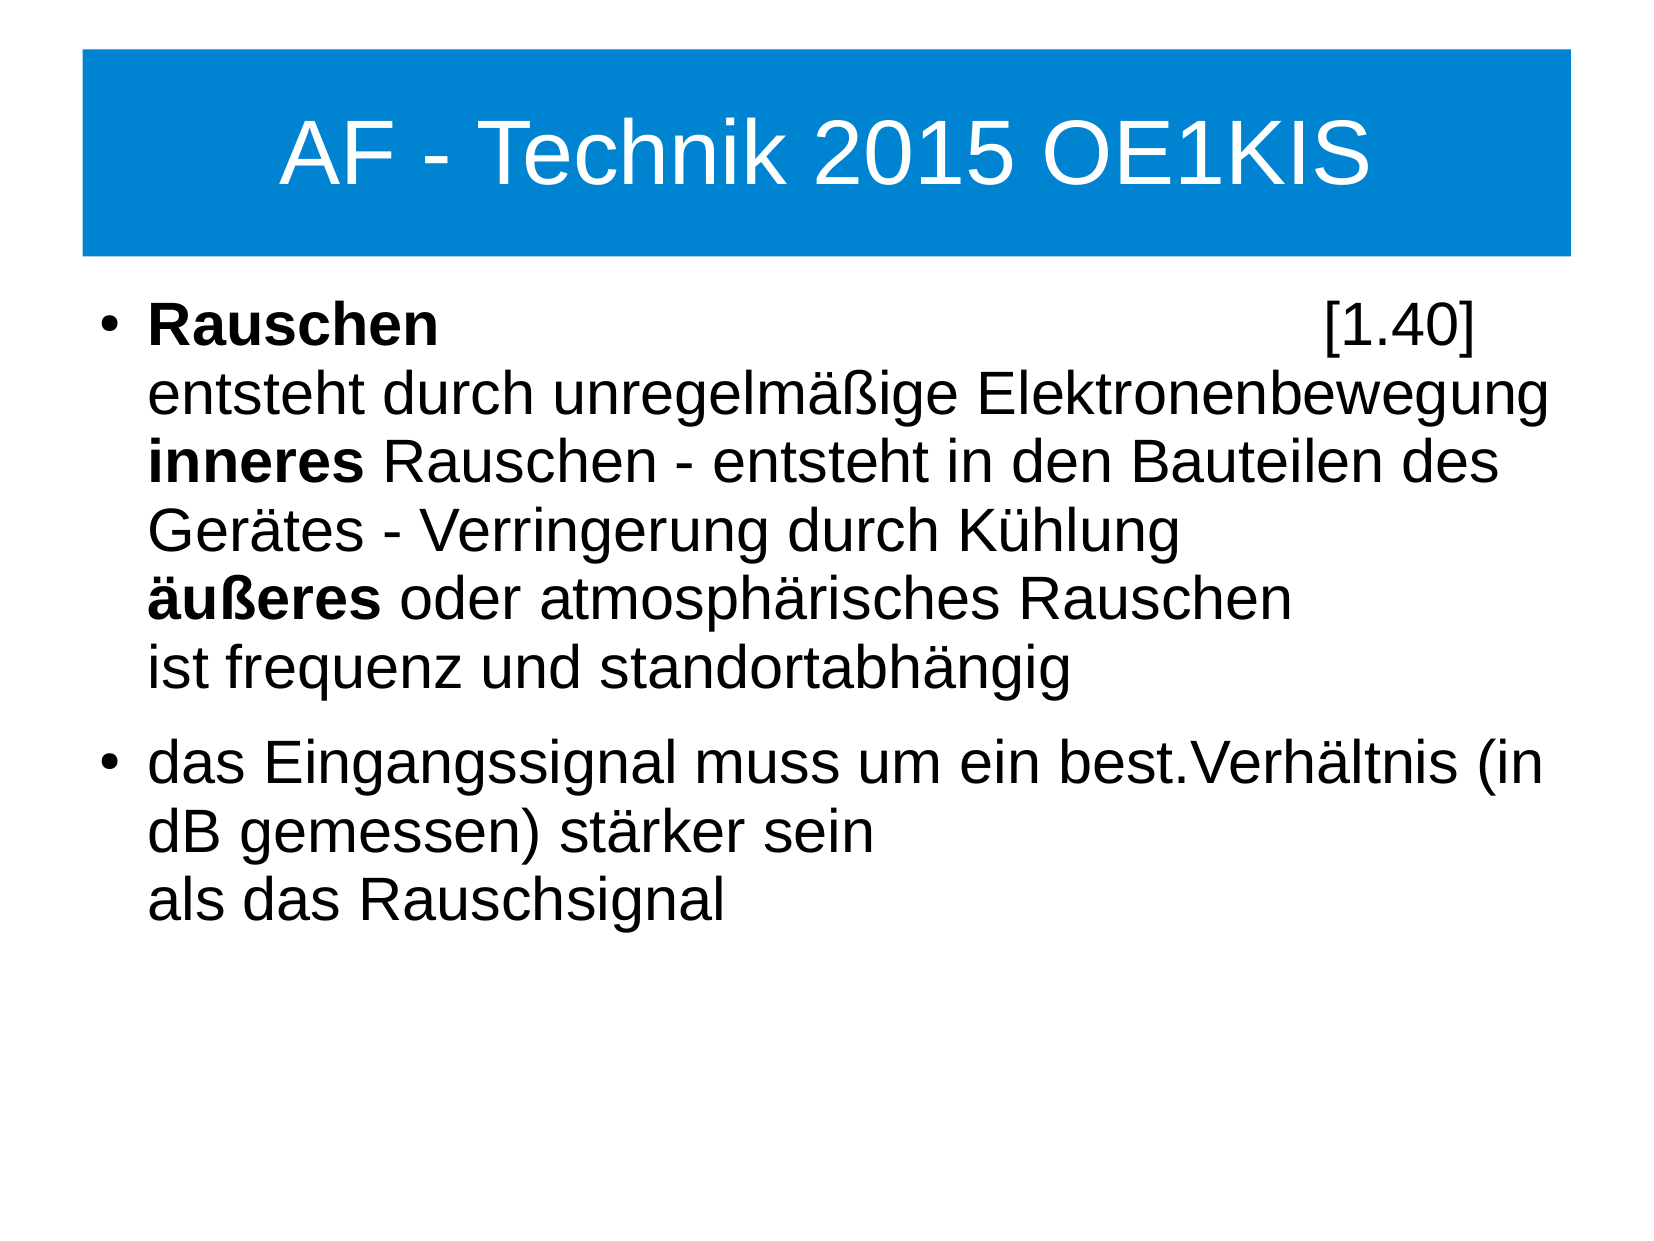

# AF - Technik 2015 OE1KIS
Rauschen [1.40]
entsteht durch unregelmäßige Elektronenbewegung
inneres Rauschen - entsteht in den Bauteilen des Gerätes - Verringerung durch Kühlung
äußeres oder atmosphärisches Rauschen
ist frequenz und standortabhängig
das Eingangssignal muss um ein best.Verhältnis (in dB gemessen) stärker sein
als das Rauschsignal